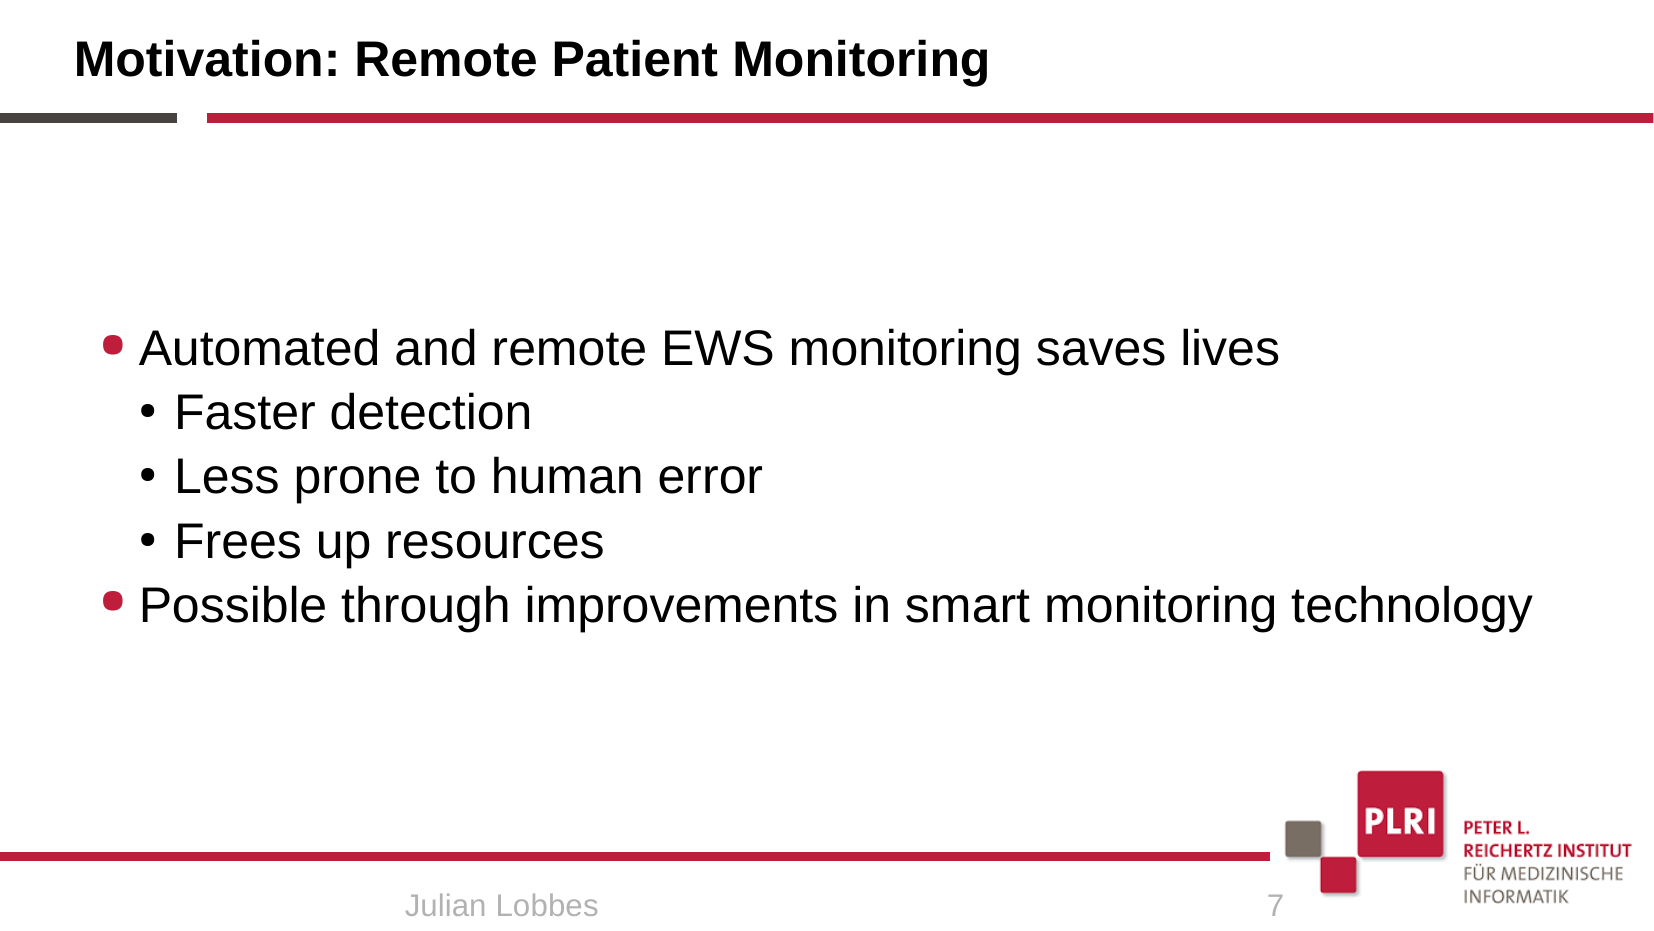

Motivation: Remote Patient Monitoring
Automated and remote EWS monitoring saves lives
Faster detection
Less prone to human error
Frees up resources
Possible through improvements in smart monitoring technology
Julian Lobbes